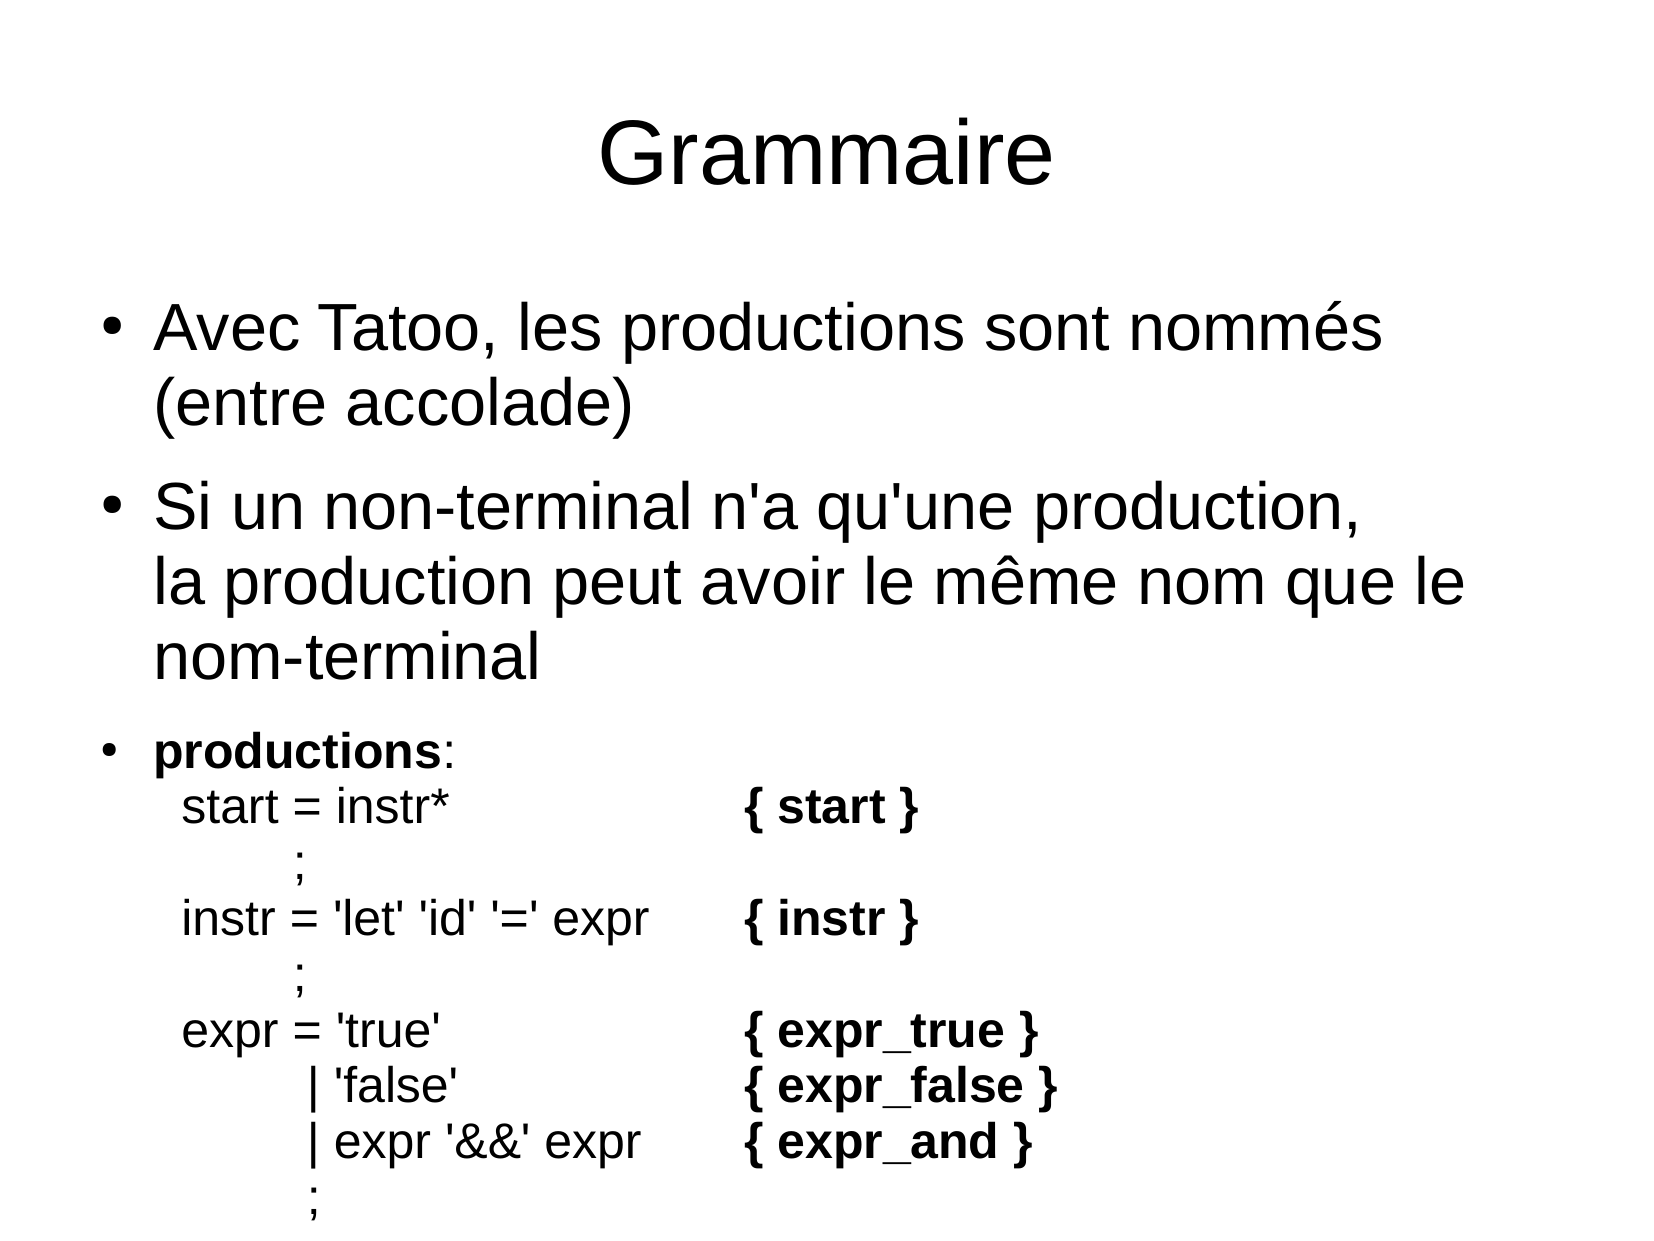

# Grammaire
Avec Tatoo, les productions sont nommés
(entre accolade)
Si un non-terminal n'a qu'une production,
la production peut avoir le même nom que le nom-terminal
productions:
 start = instr*				{ start }
 ;
 instr = 'let' 'id' '=' expr		{ instr }
 ;
 expr = 'true'					{ expr_true }
 | 'false'				{ expr_false }
 | expr '&&' expr		{ expr_and }
 ;